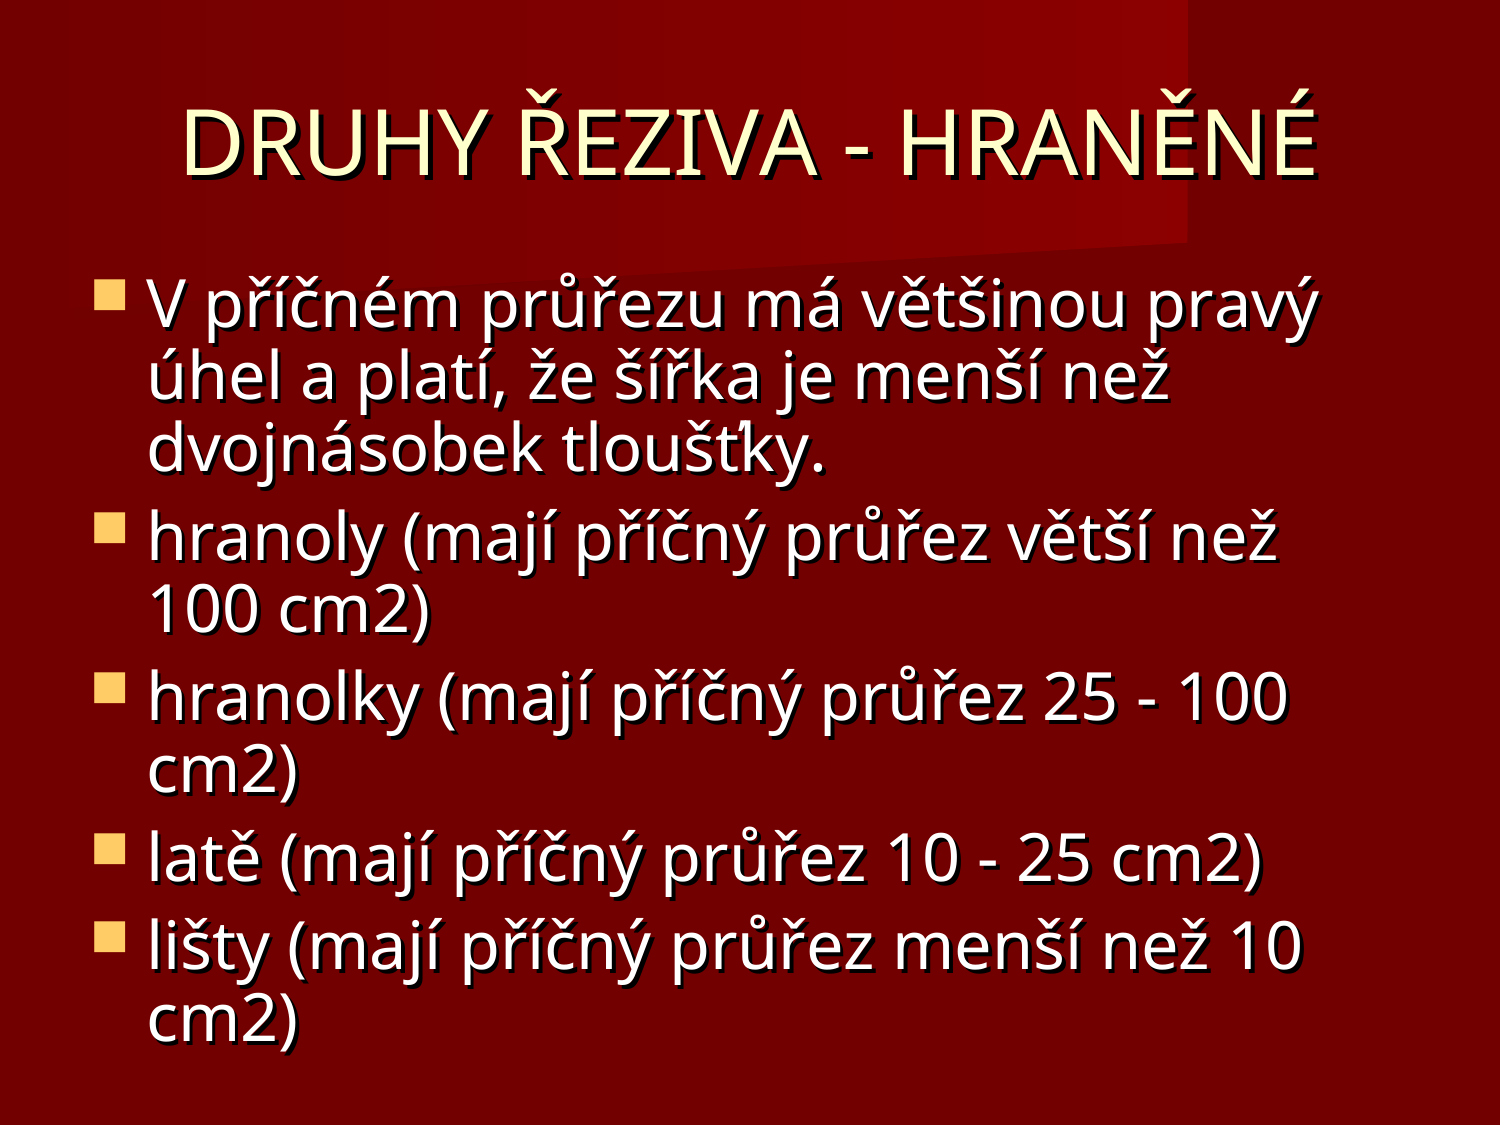

# DRUHY ŘEZIVA - HRANĚNÉ
V příčném průřezu má většinou pravý úhel a platí, že šířka je menší než dvojnásobek tloušťky.
hranoly (mají příčný průřez větší než 100 cm2)
hranolky (mají příčný průřez 25 - 100 cm2)
latě (mají příčný průřez 10 - 25 cm2)
lišty (mají příčný průřez menší než 10 cm2)